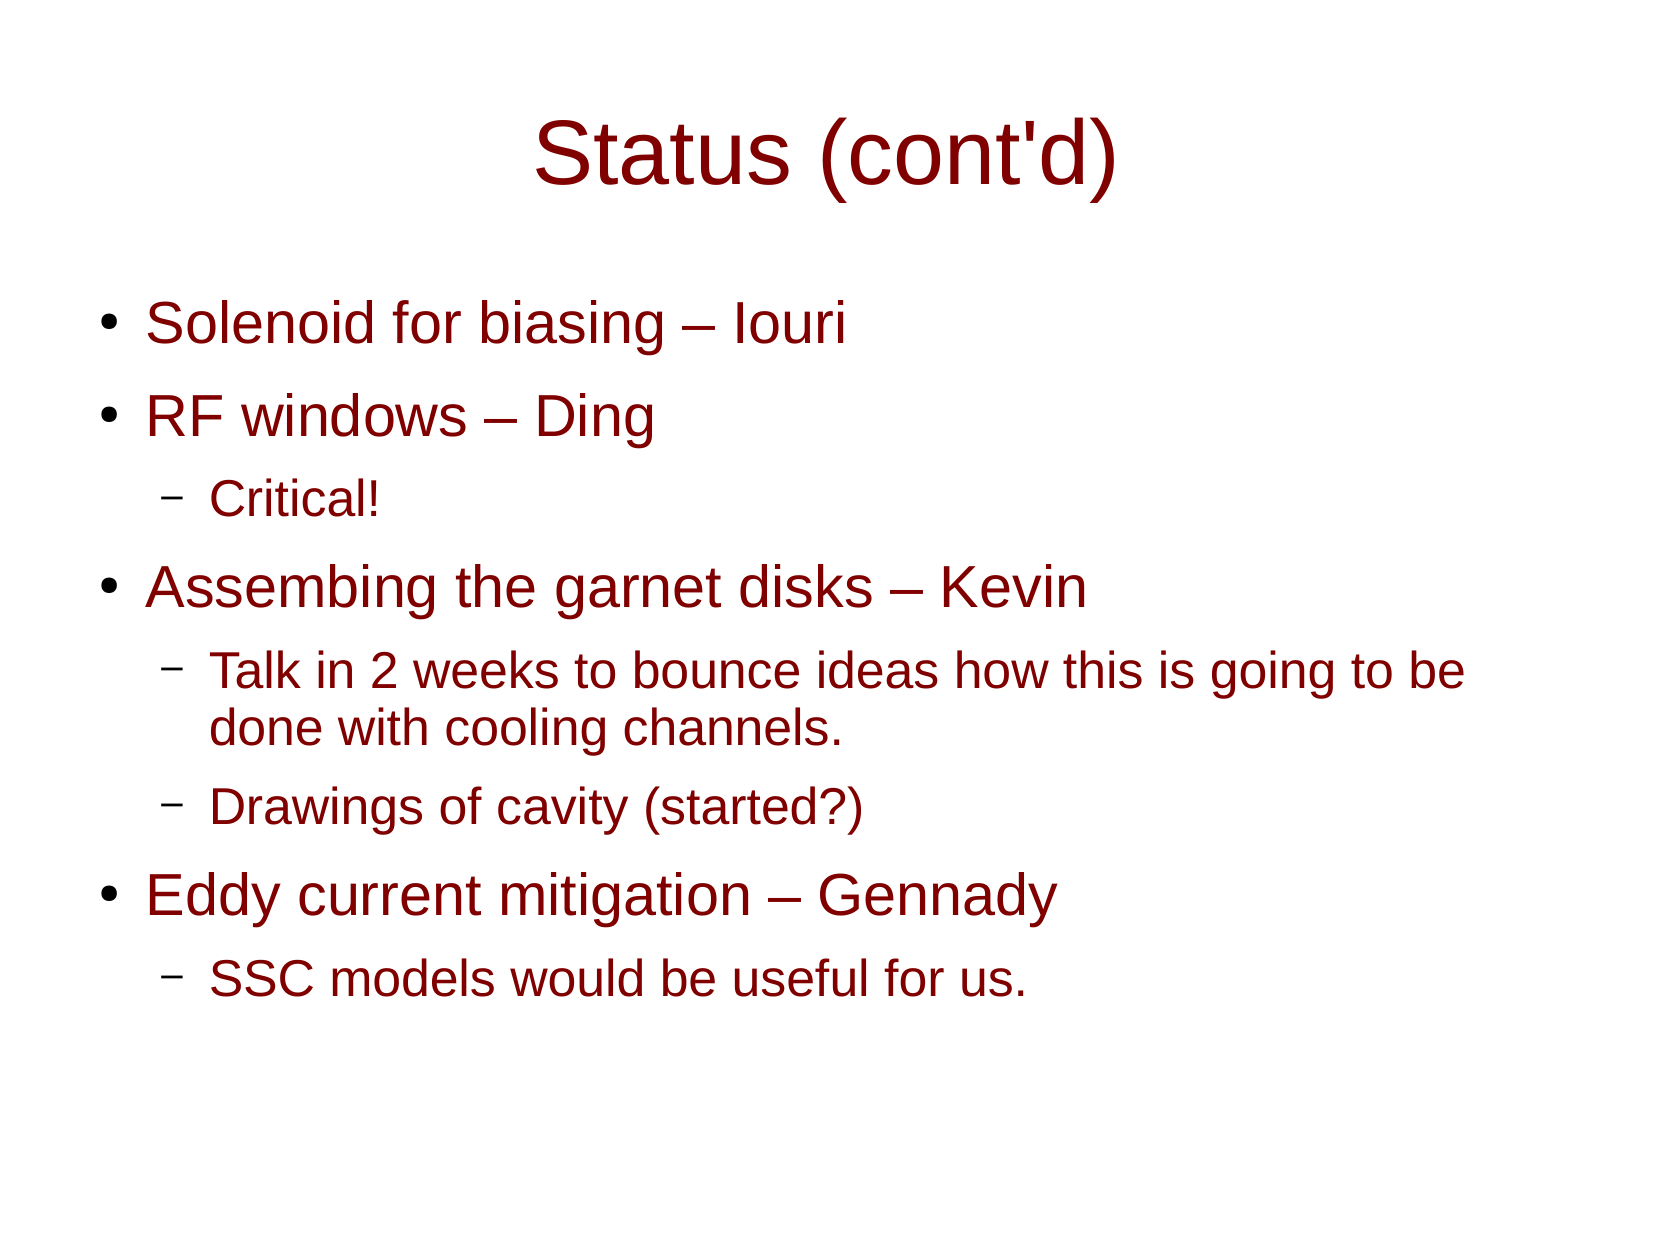

# Status (cont'd)
Solenoid for biasing – Iouri
RF windows – Ding
Critical!
Assembing the garnet disks – Kevin
Talk in 2 weeks to bounce ideas how this is going to be done with cooling channels.
Drawings of cavity (started?)
Eddy current mitigation – Gennady
SSC models would be useful for us.